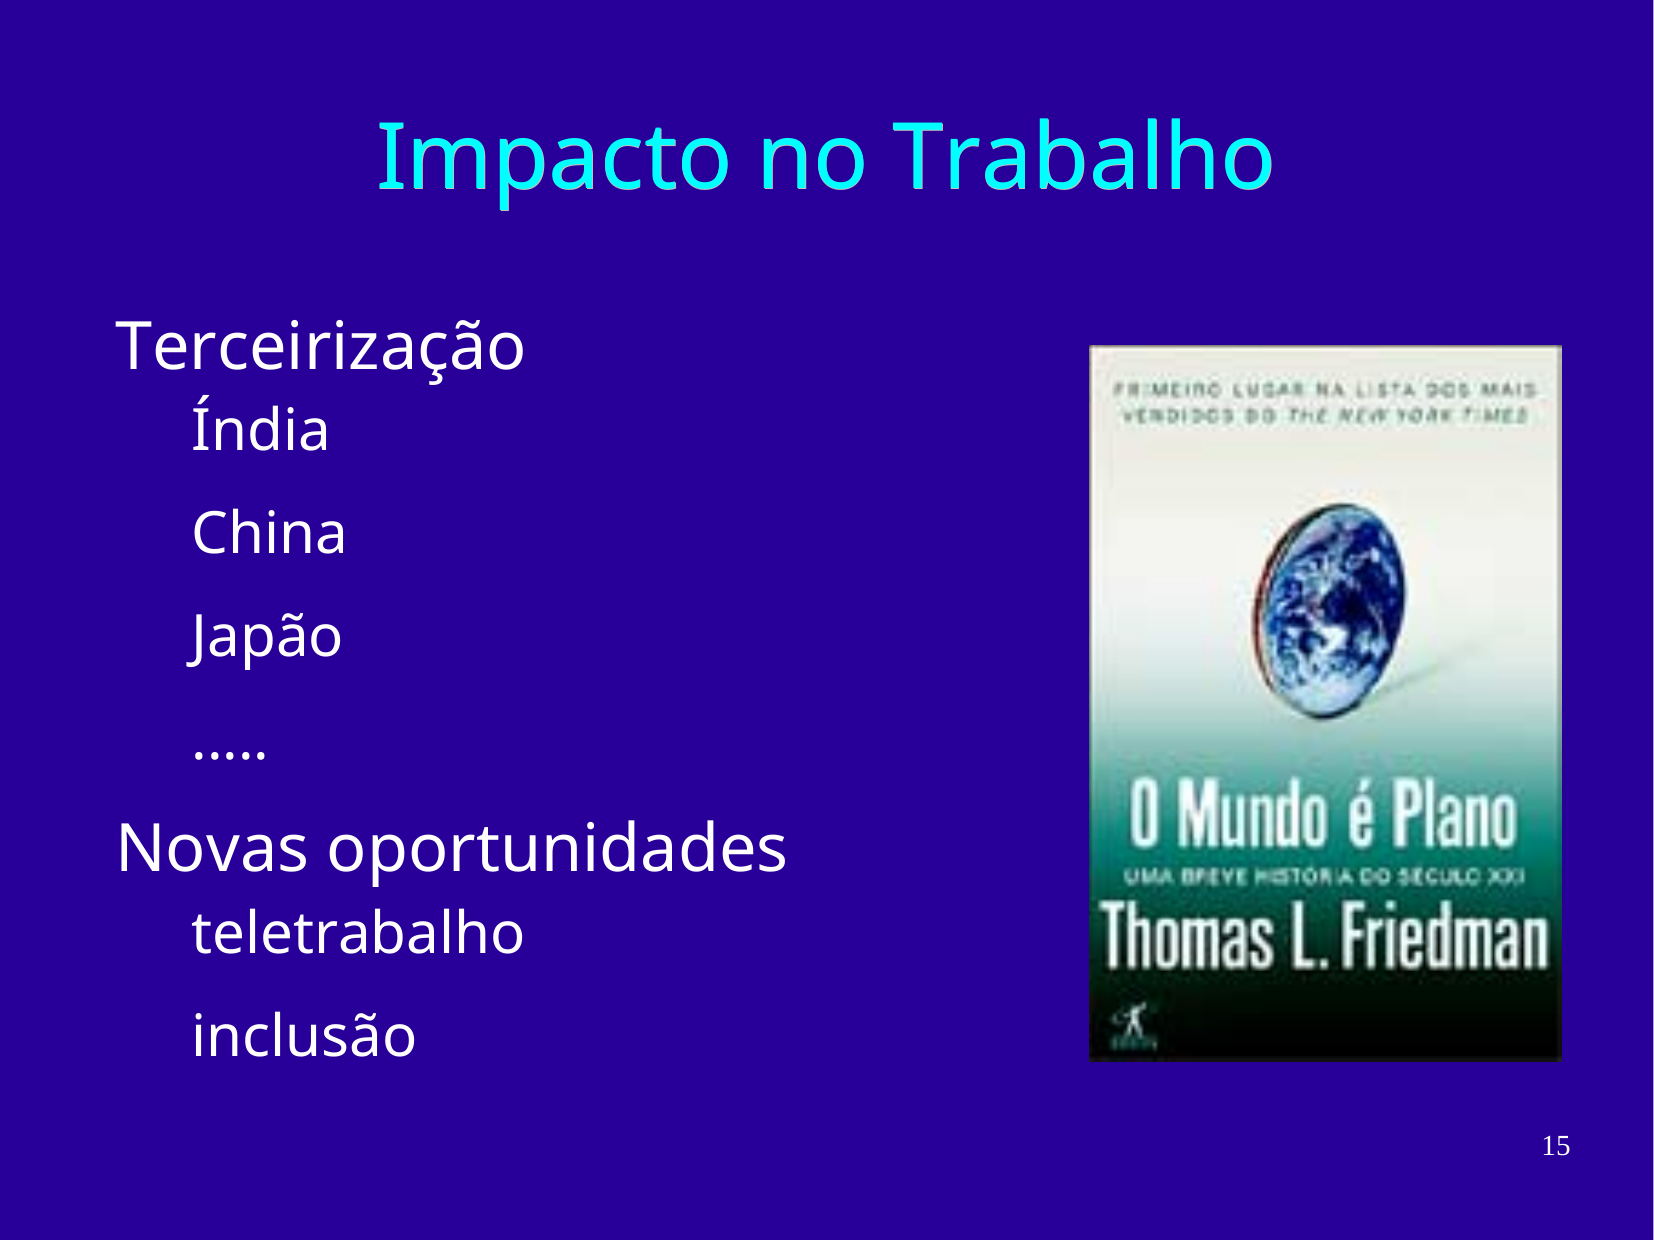

# Impacto no Trabalho
Terceirização
Índia
China
Japão
.....
Novas oportunidades
teletrabalho
inclusão
15